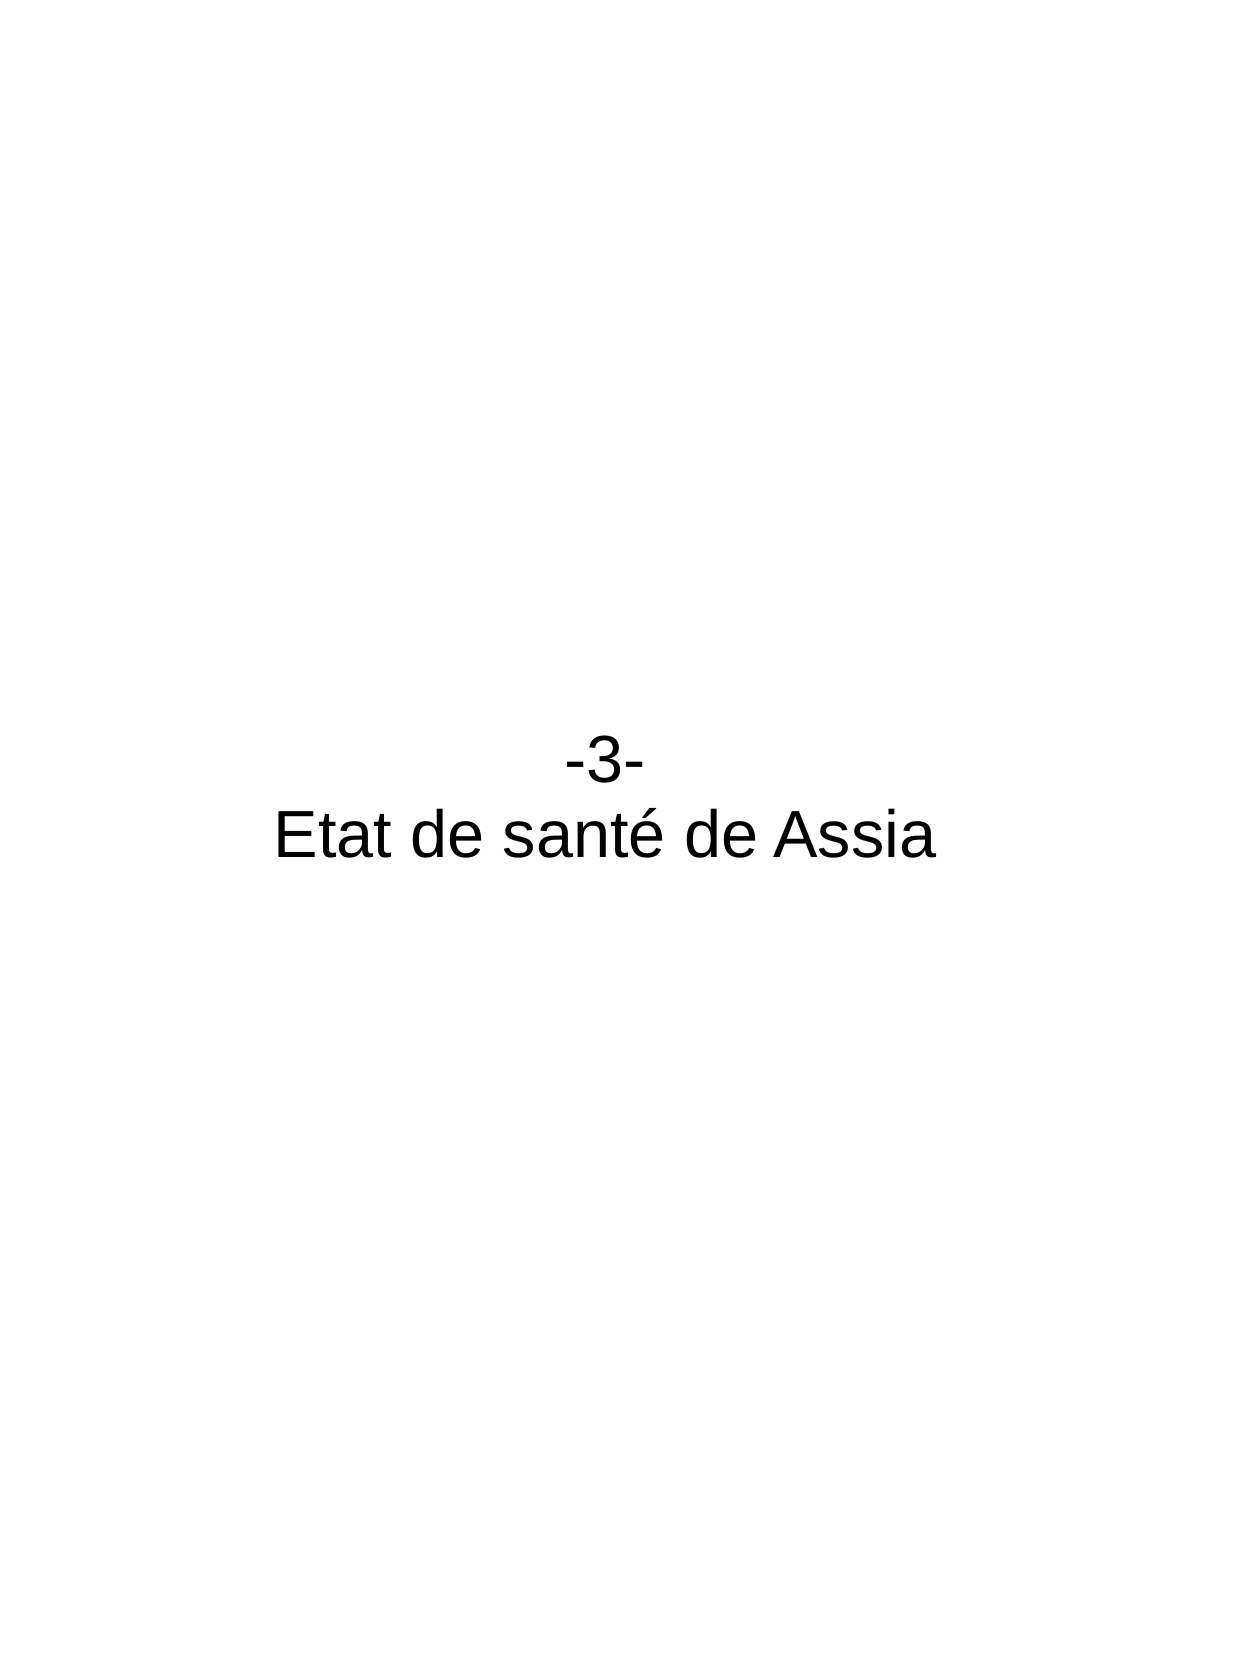

# -3- Etat de santé de Assia